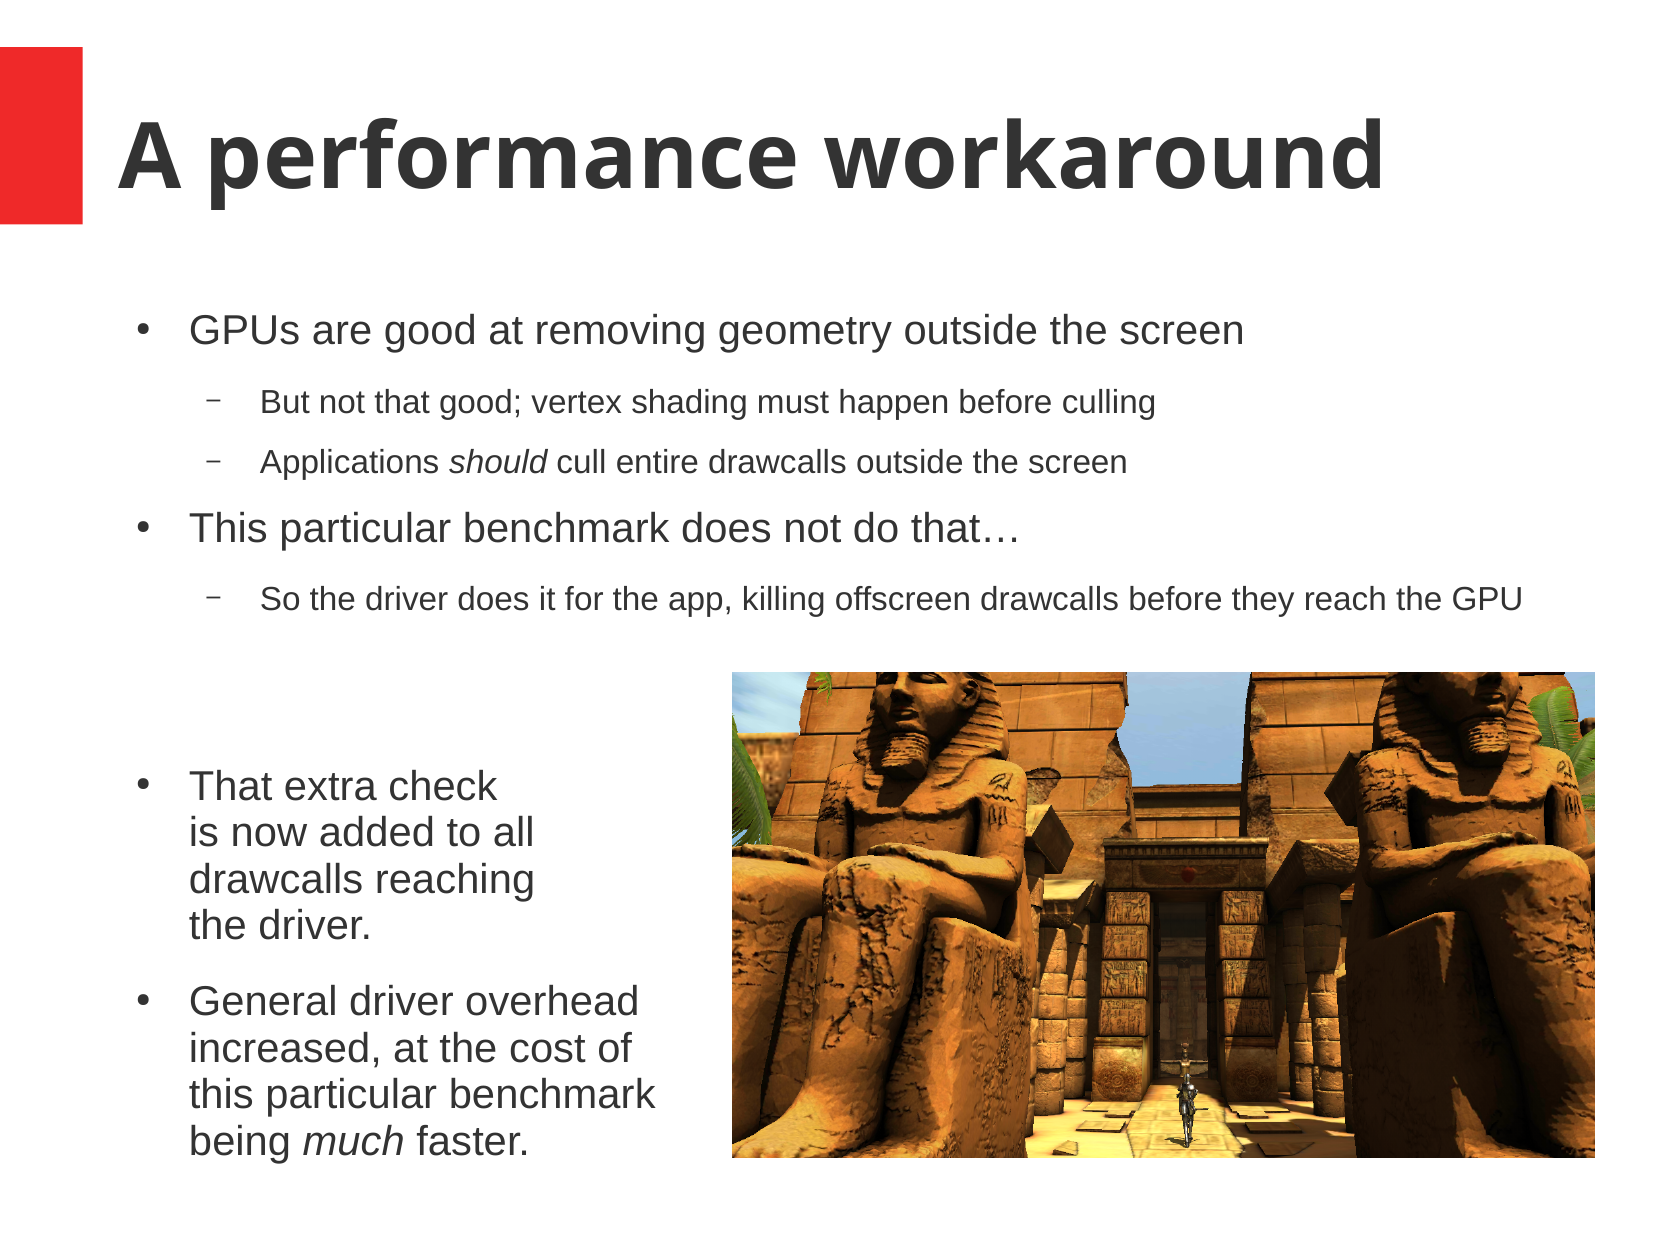

# A performance workaround
GPUs are good at removing geometry outside the screen
But not that good; vertex shading must happen before culling
Applications should cull entire drawcalls outside the screen
This particular benchmark does not do that…
So the driver does it for the app, killing offscreen drawcalls before they reach the GPU
That extra check
is now added to all
drawcalls reaching
the driver.
General driver overhead
increased, at the cost of
this particular benchmark
being much faster.